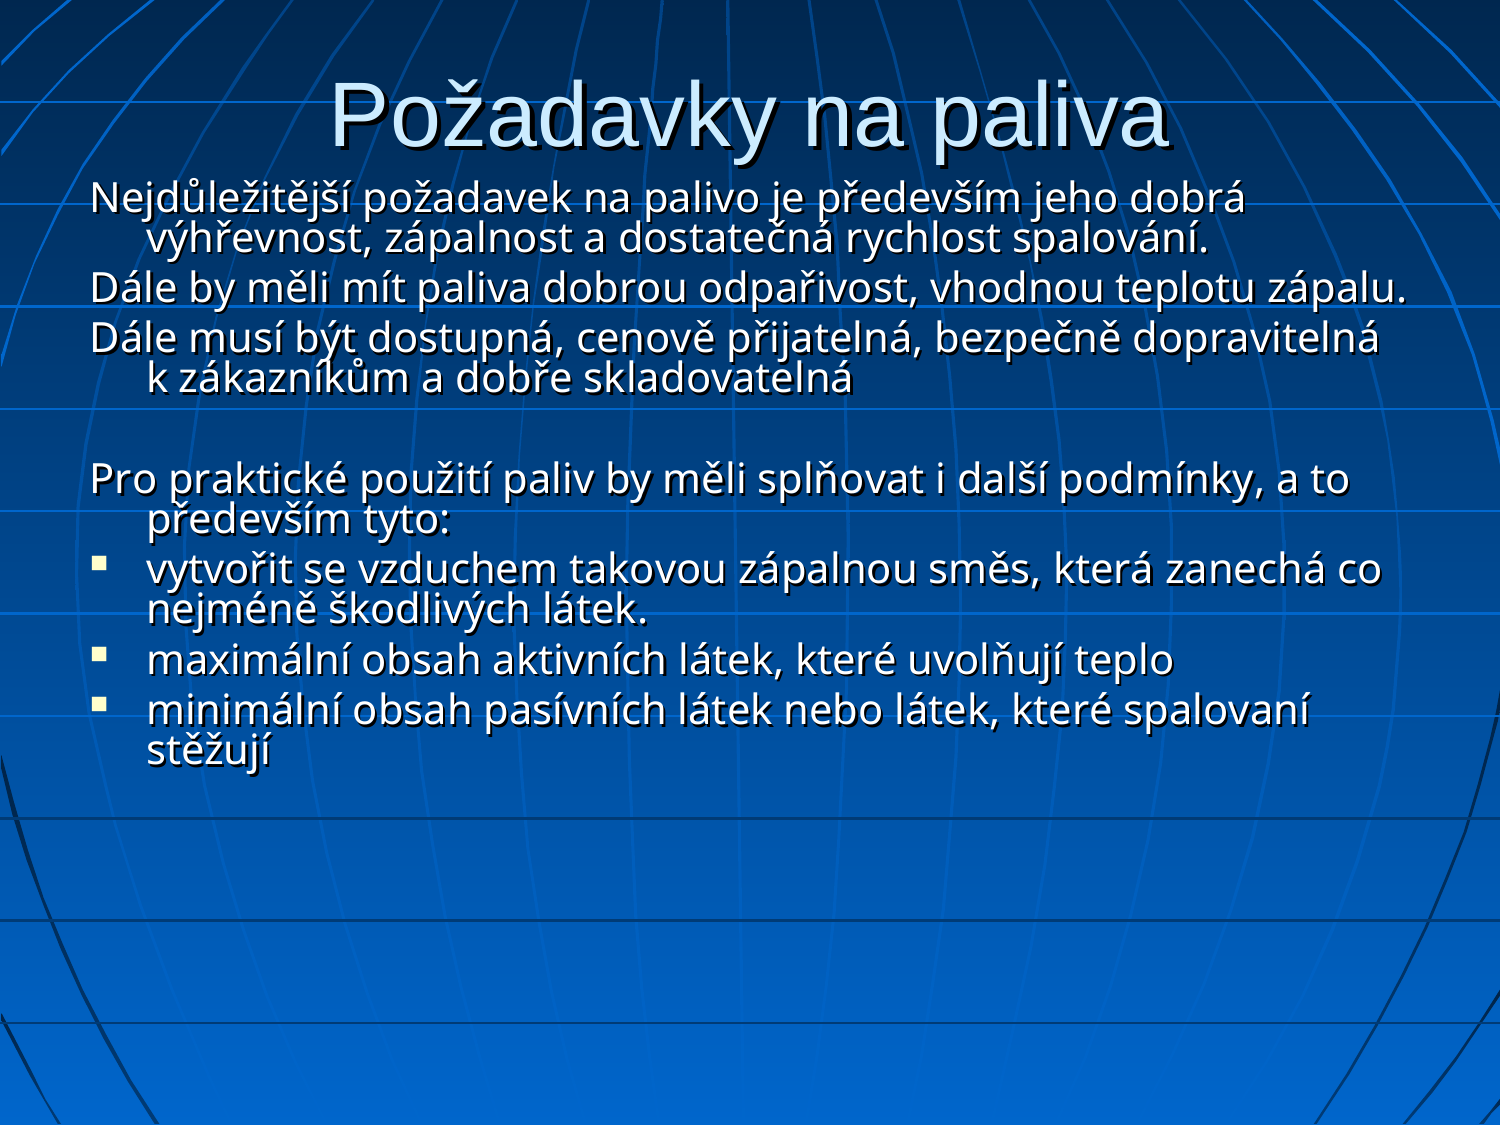

# Požadavky na paliva
Nejdůležitější požadavek na palivo je především jeho dobrá výhřevnost, zápalnost a dostatečná rychlost spalování.
Dále by měli mít paliva dobrou odpařivost, vhodnou teplotu zápalu.
Dále musí být dostupná, cenově přijatelná, bezpečně dopravitelná k zákazníkům a dobře skladovatelná
Pro praktické použití paliv by měli splňovat i další podmínky, a to především tyto:
vytvořit se vzduchem takovou zápalnou směs, která zanechá co nejméně škodlivých látek.
maximální obsah aktivních látek, které uvolňují teplo
minimální obsah pasívních látek nebo látek, které spalovaní stěžují